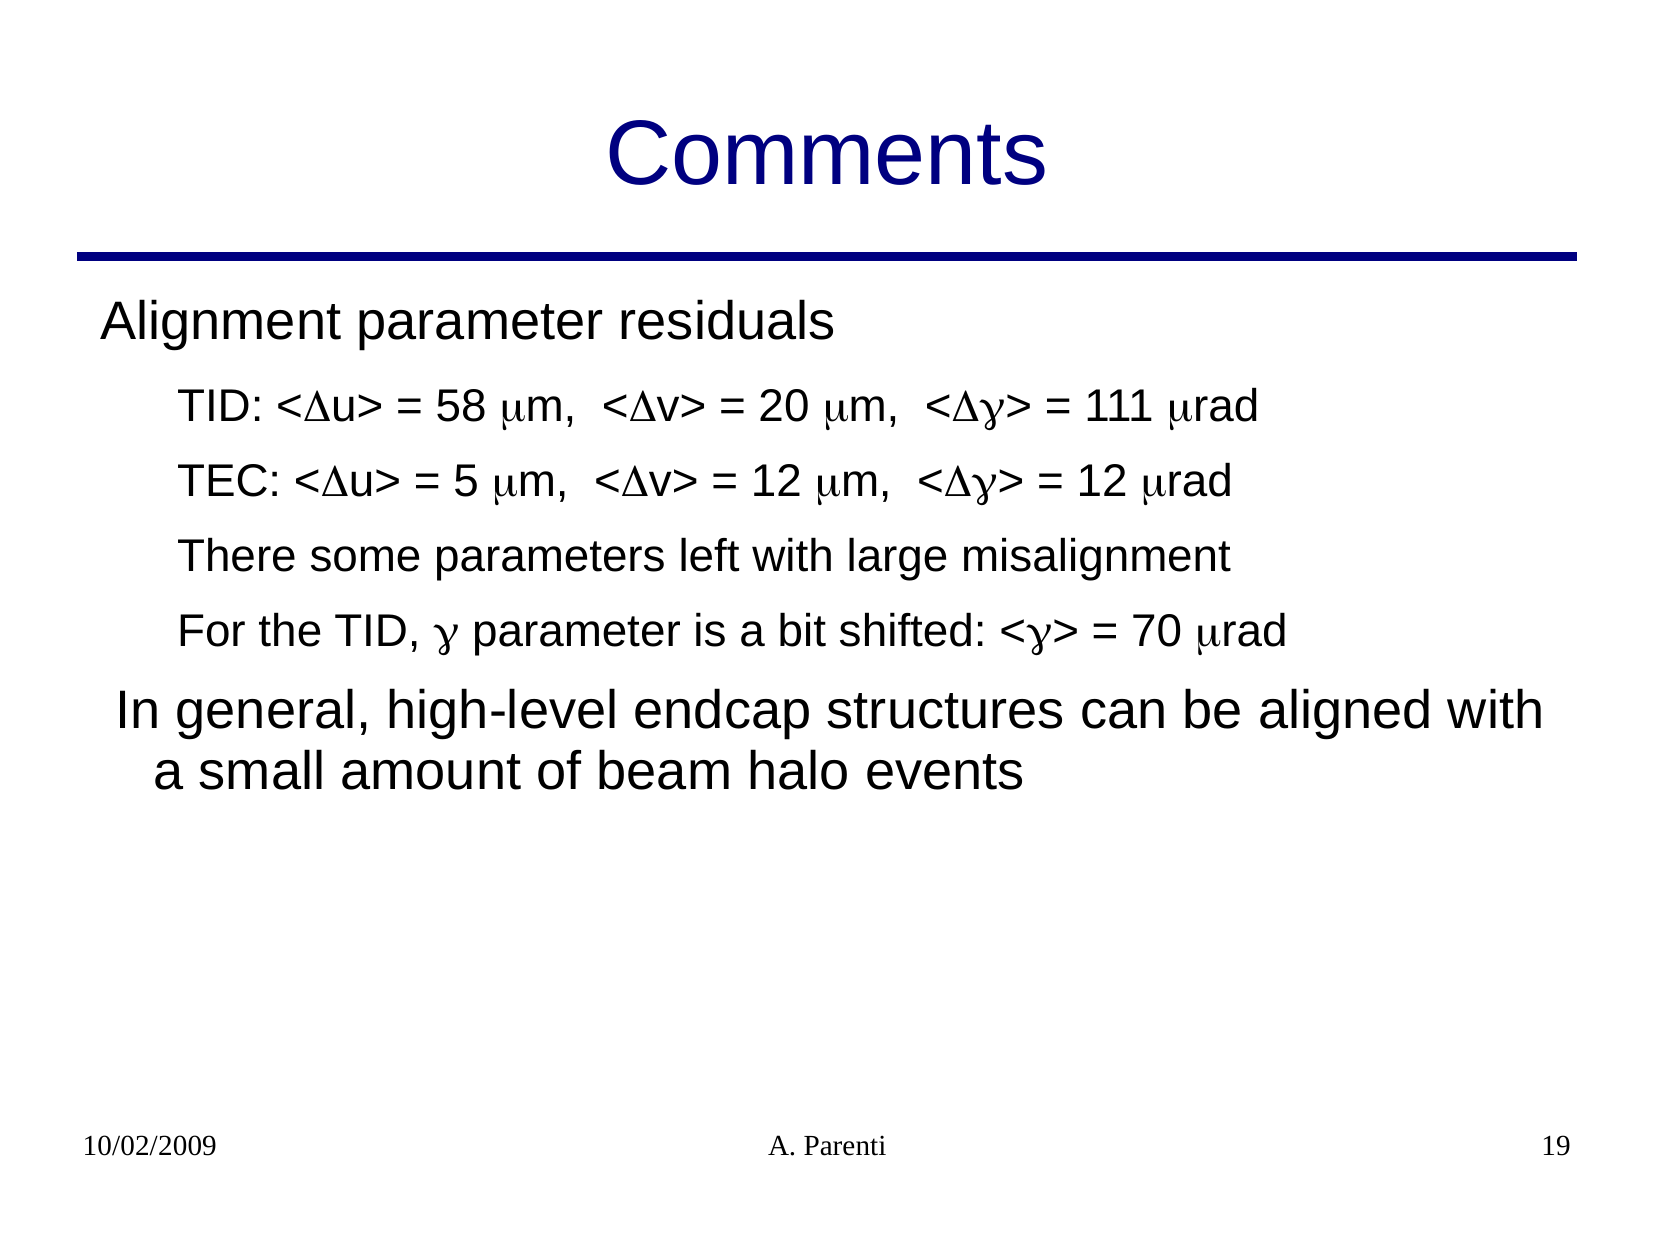

# Comments
Alignment parameter residuals
TID: <Du> = 58 mm, <Dv> = 20 mm, <Dg> = 111 mrad
TEC: <Du> = 5 mm, <Dv> = 12 mm, <Dg> = 12 mrad
There some parameters left with large misalignment
For the TID, g parameter is a bit shifted: <g> = 70 mrad
 In general, high-level endcap structures can be aligned with a small amount of beam halo events
19